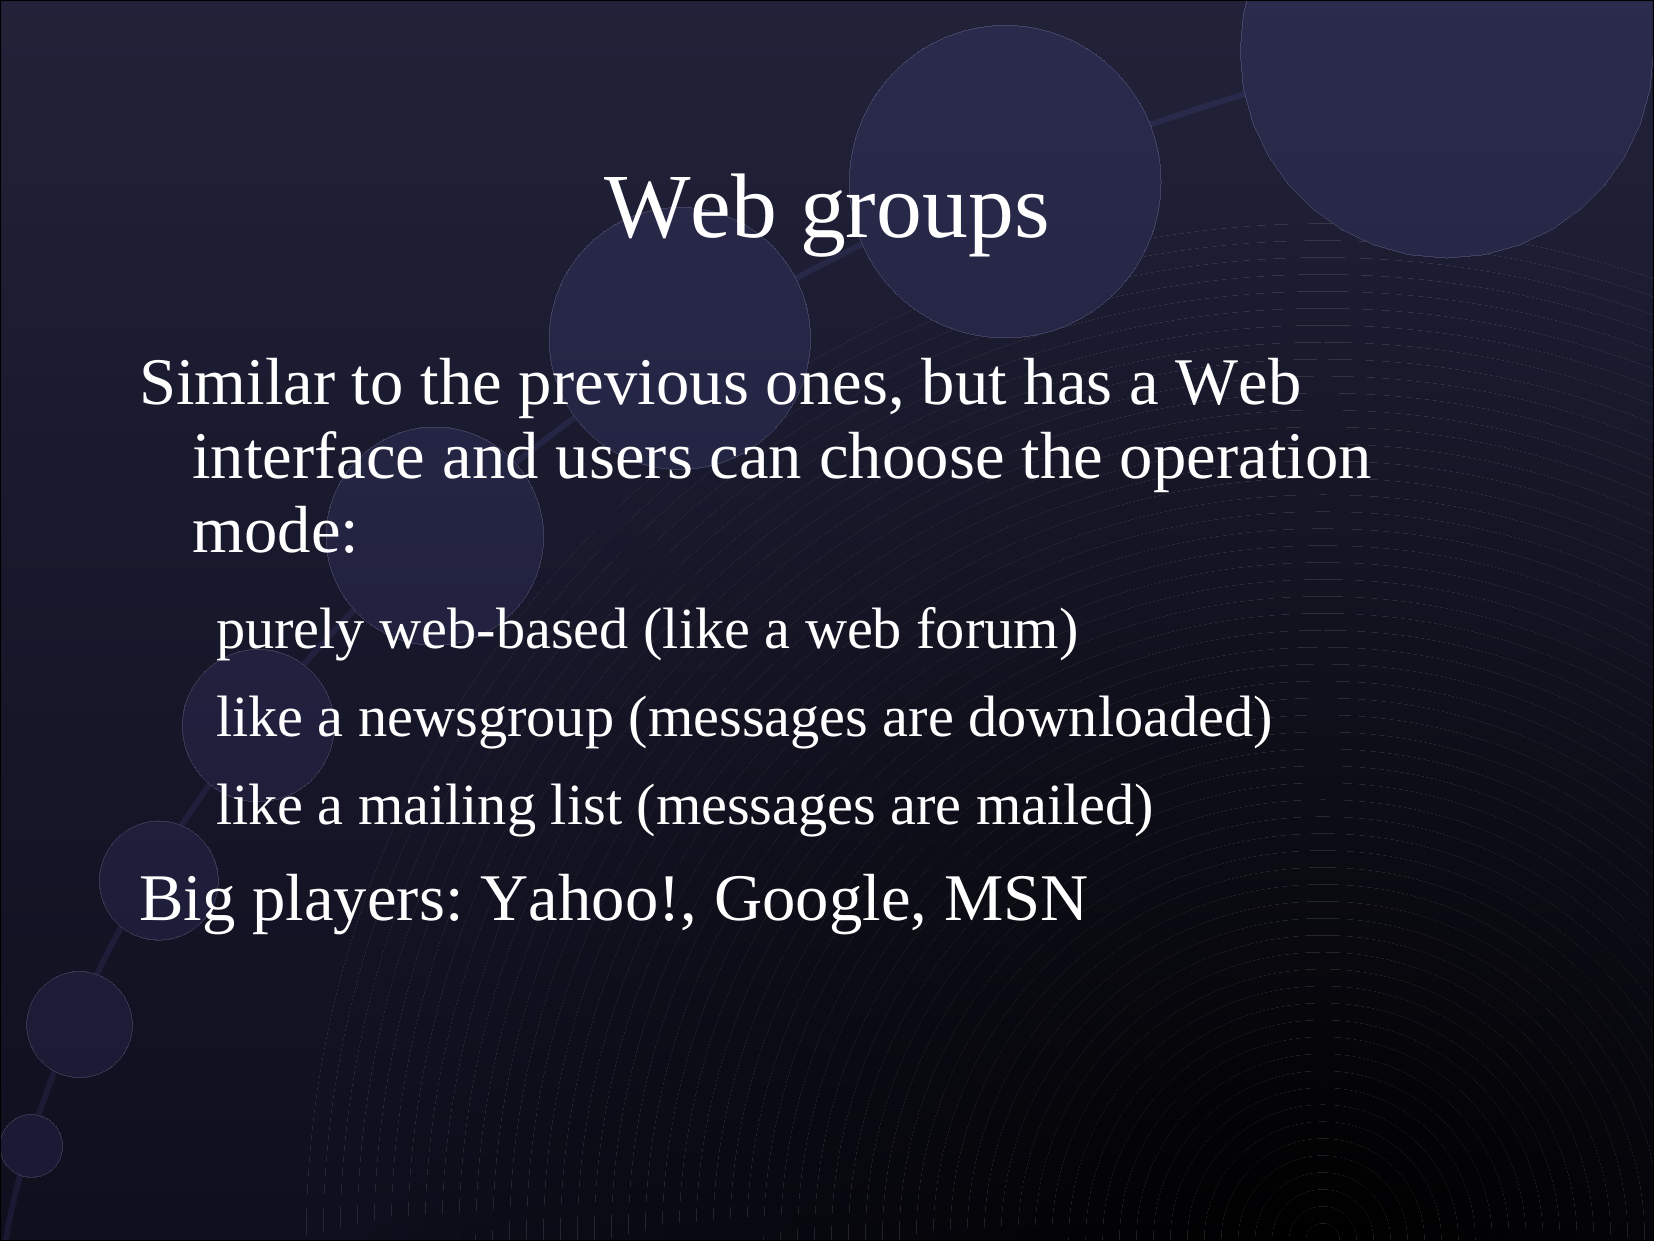

# Web groups
Similar to the previous ones, but has a Web interface and users can choose the operation mode:
purely web-based (like a web forum)
like a newsgroup (messages are downloaded)
like a mailing list (messages are mailed)
Big players: Yahoo!, Google, MSN